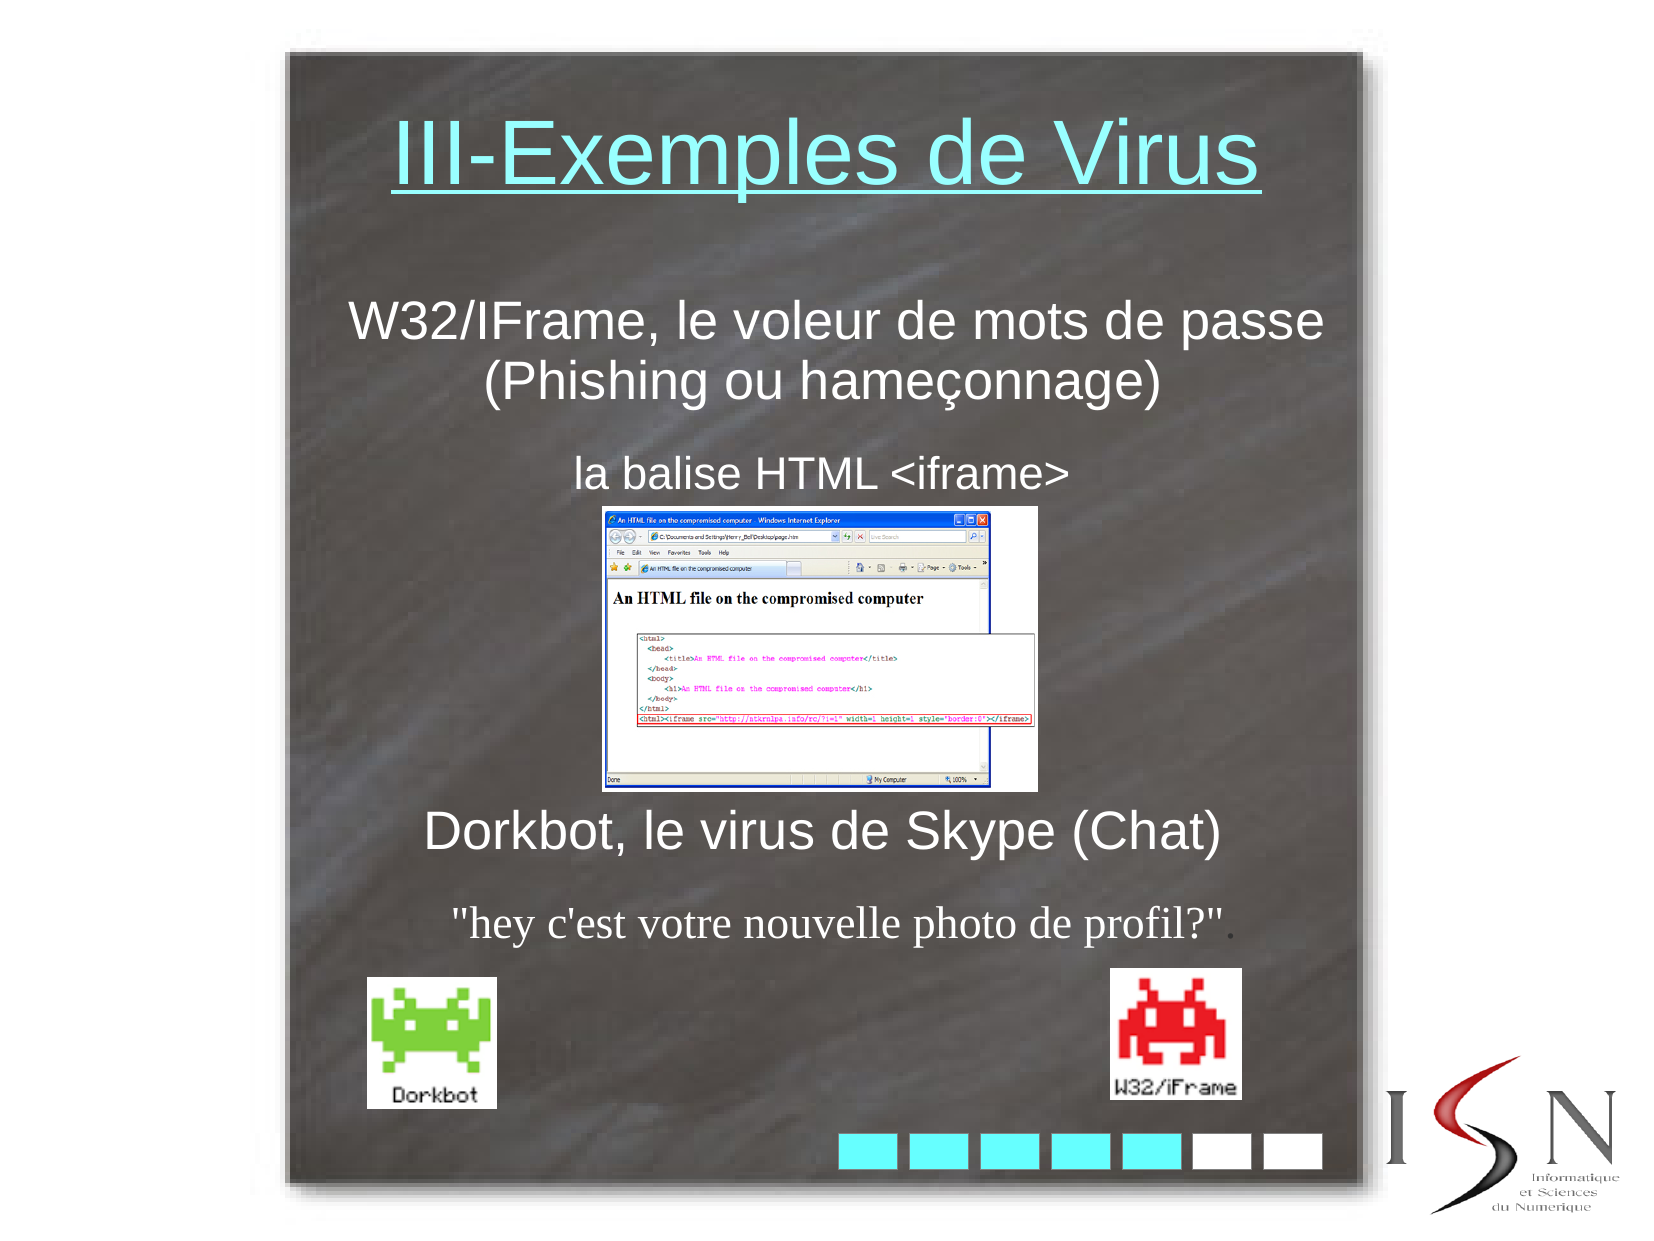

# III-Exemples de Virus
 W32/IFrame, le voleur de mots de passe (Phishing ou hameçonnage)
 la balise HTML <iframe>
 Dorkbot, le virus de Skype (Chat)
 "hey c'est votre nouvelle photo de profil?".